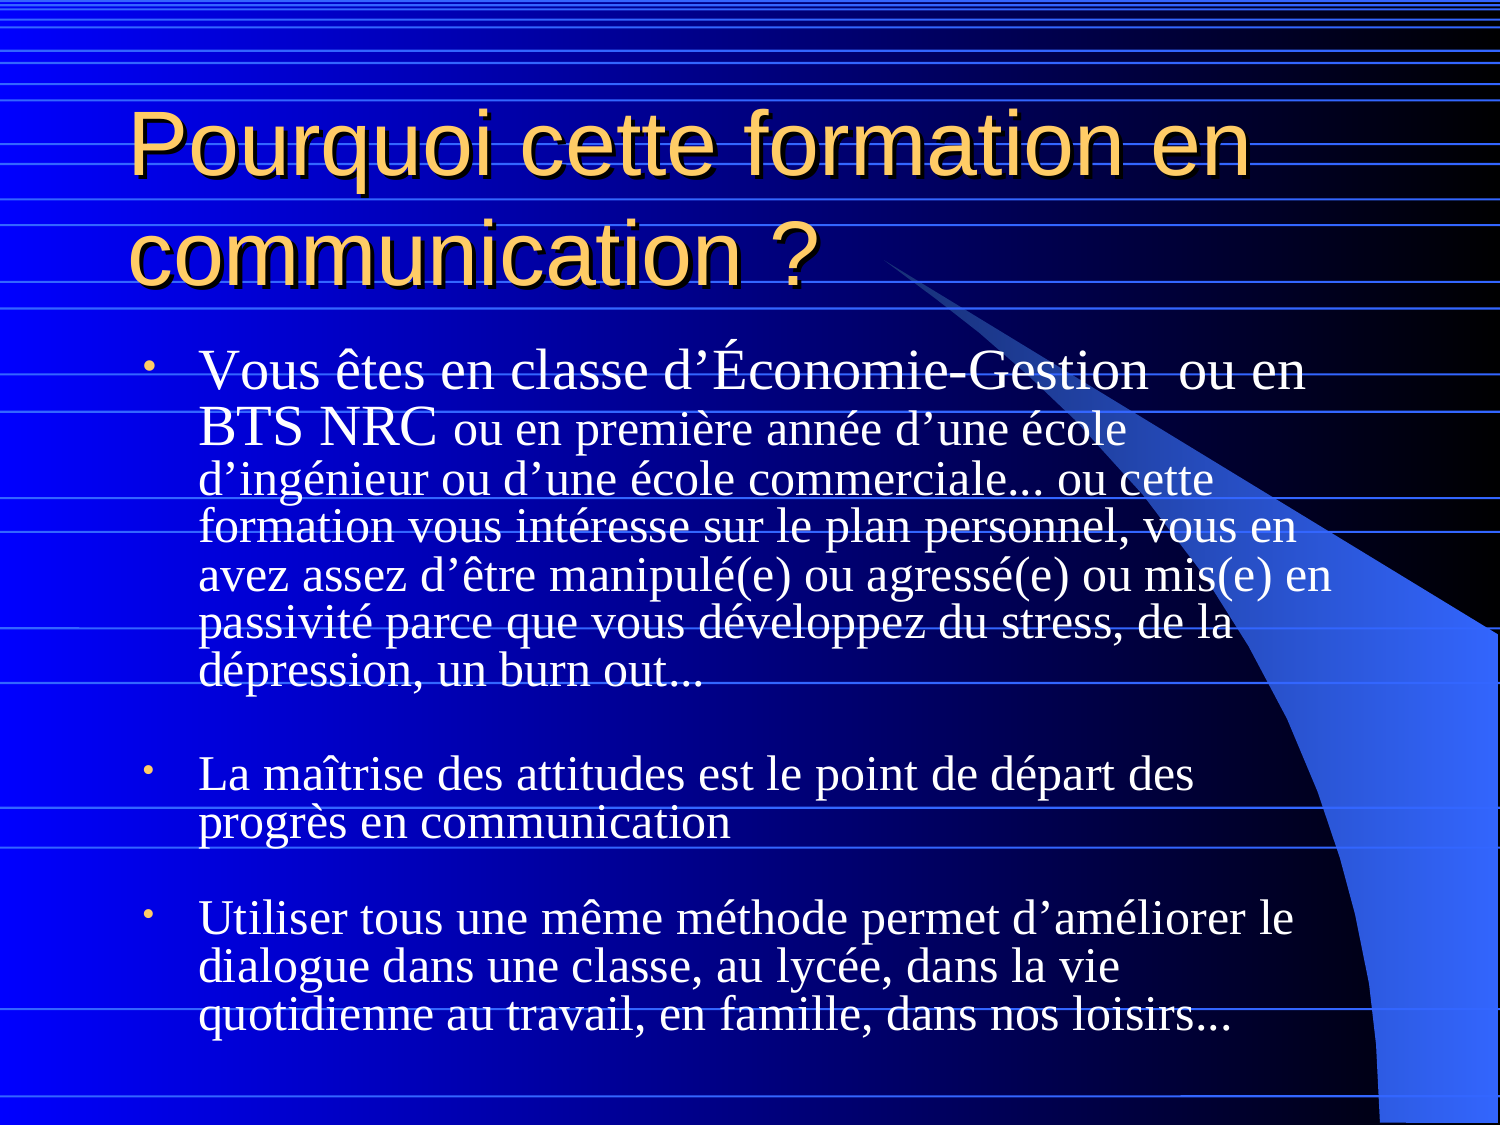

# Pourquoi cette formation en communication ?
Vous êtes en classe d’Économie-Gestion ou en BTS NRC ou en première année d’une école d’ingénieur ou d’une école commerciale... ou cette formation vous intéresse sur le plan personnel, vous en avez assez d’être manipulé(e) ou agressé(e) ou mis(e) en passivité parce que vous développez du stress, de la dépression, un burn out...
La maîtrise des attitudes est le point de départ des progrès en communication
Utiliser tous une même méthode permet d’améliorer le dialogue dans une classe, au lycée, dans la vie quotidienne au travail, en famille, dans nos loisirs...